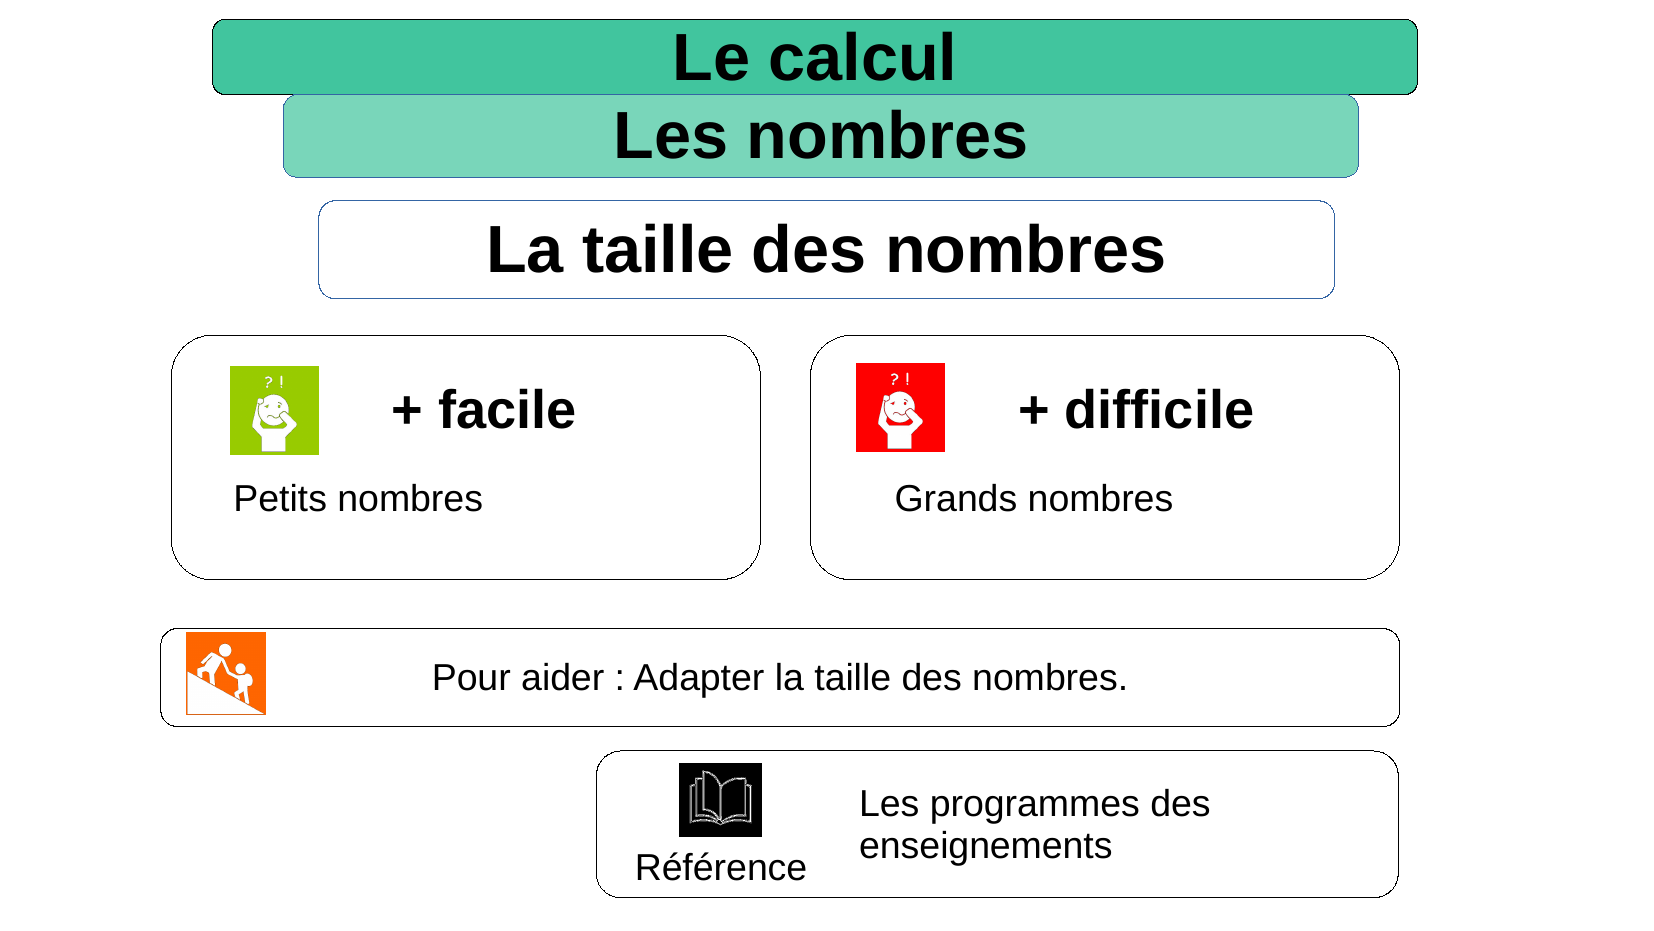

Le calcul
Les nombres
La taille des nombres
+ facile
+ difficile
Petits nombres
Grands nombres
Pour aider : Adapter la taille des nombres.
Les programmes des
enseignements
Référence